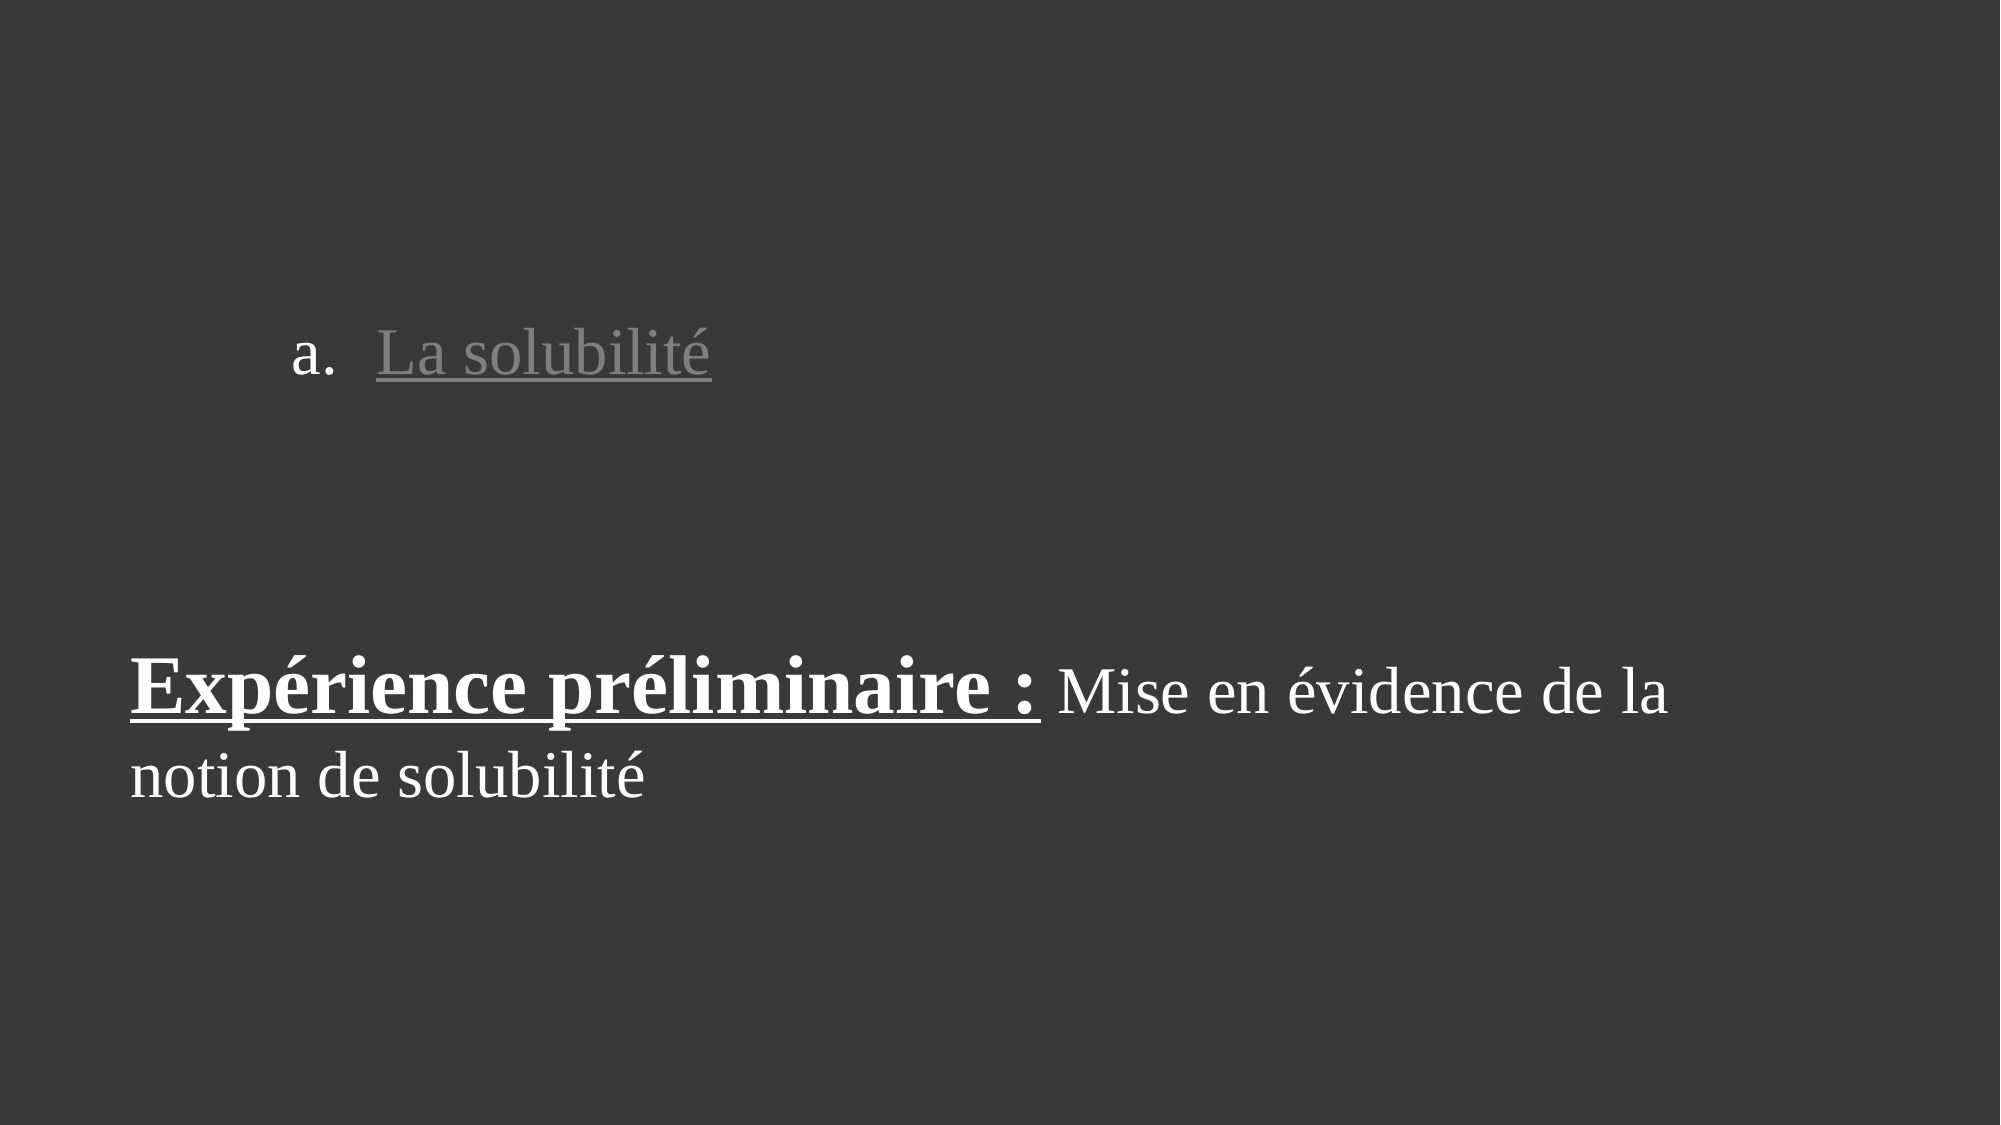

La solubilité
Expérience préliminaire : Mise en évidence de la notion de solubilité